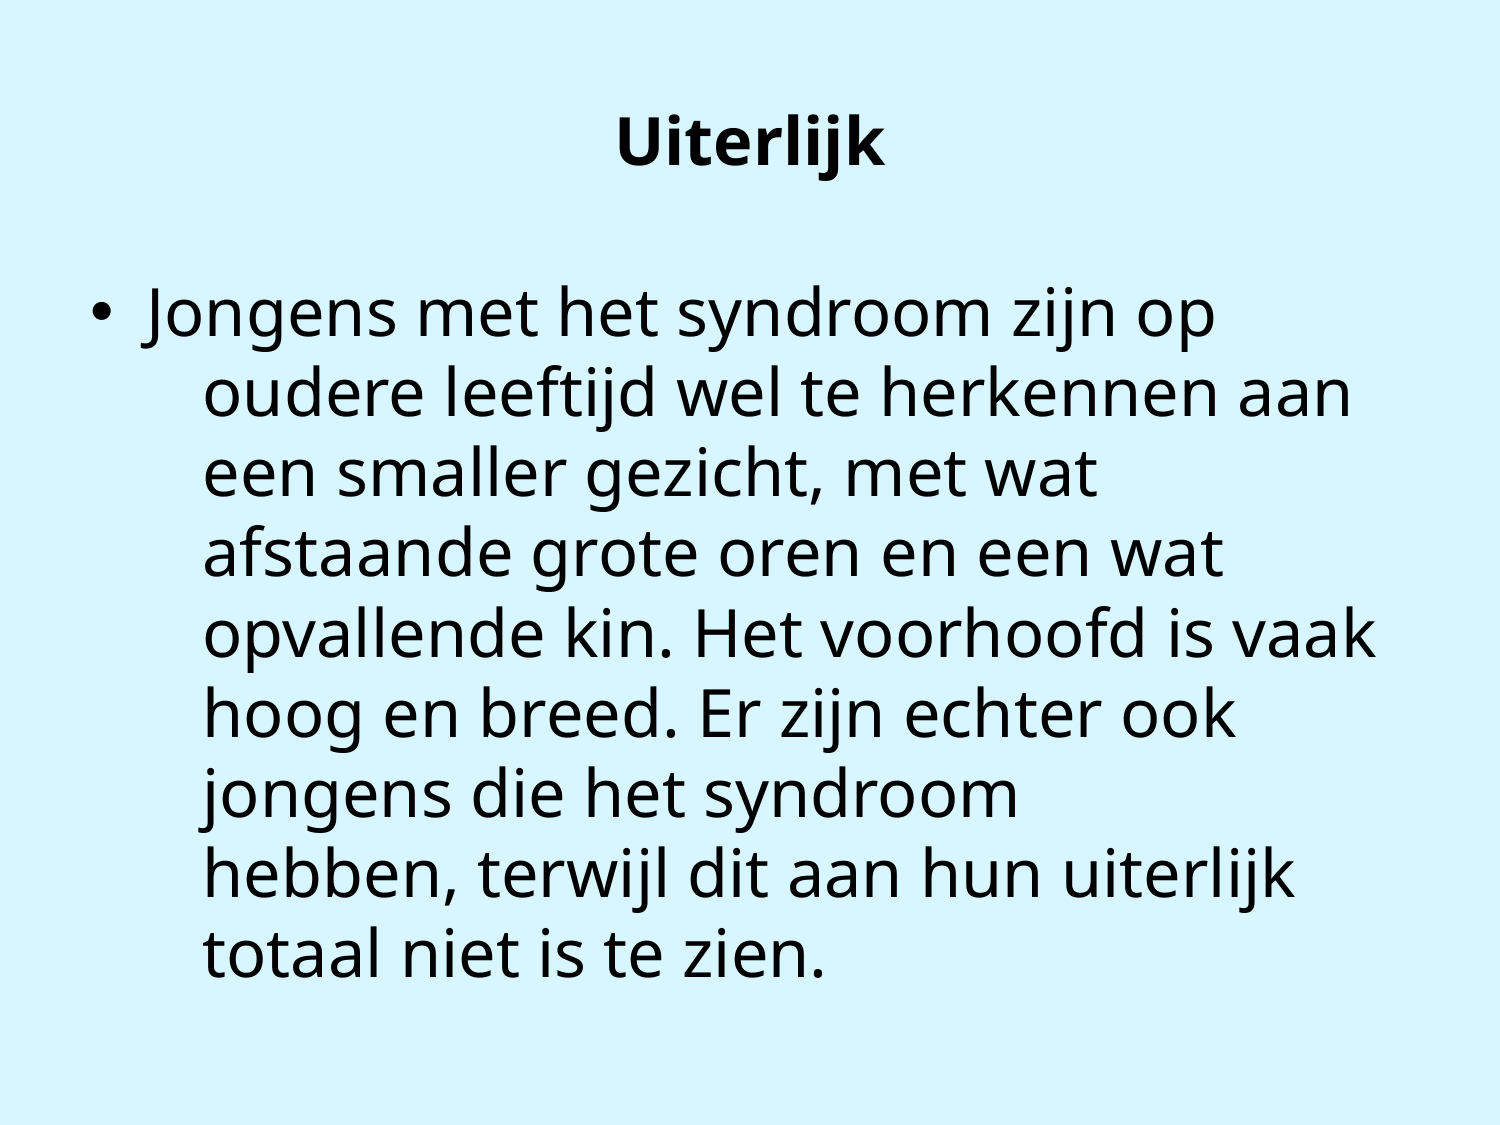

# Uiterlijk
Jongens met het syndroom zijn op oudere leeftijd wel te herkennen aan een smaller gezicht, met wat afstaande grote oren en een wat opvallende kin. Het voorhoofd is vaak hoog en breed. Er zijn echter ook jongens die het syndroom hebben, terwijl dit aan hun uiterlijk totaal niet is te zien.